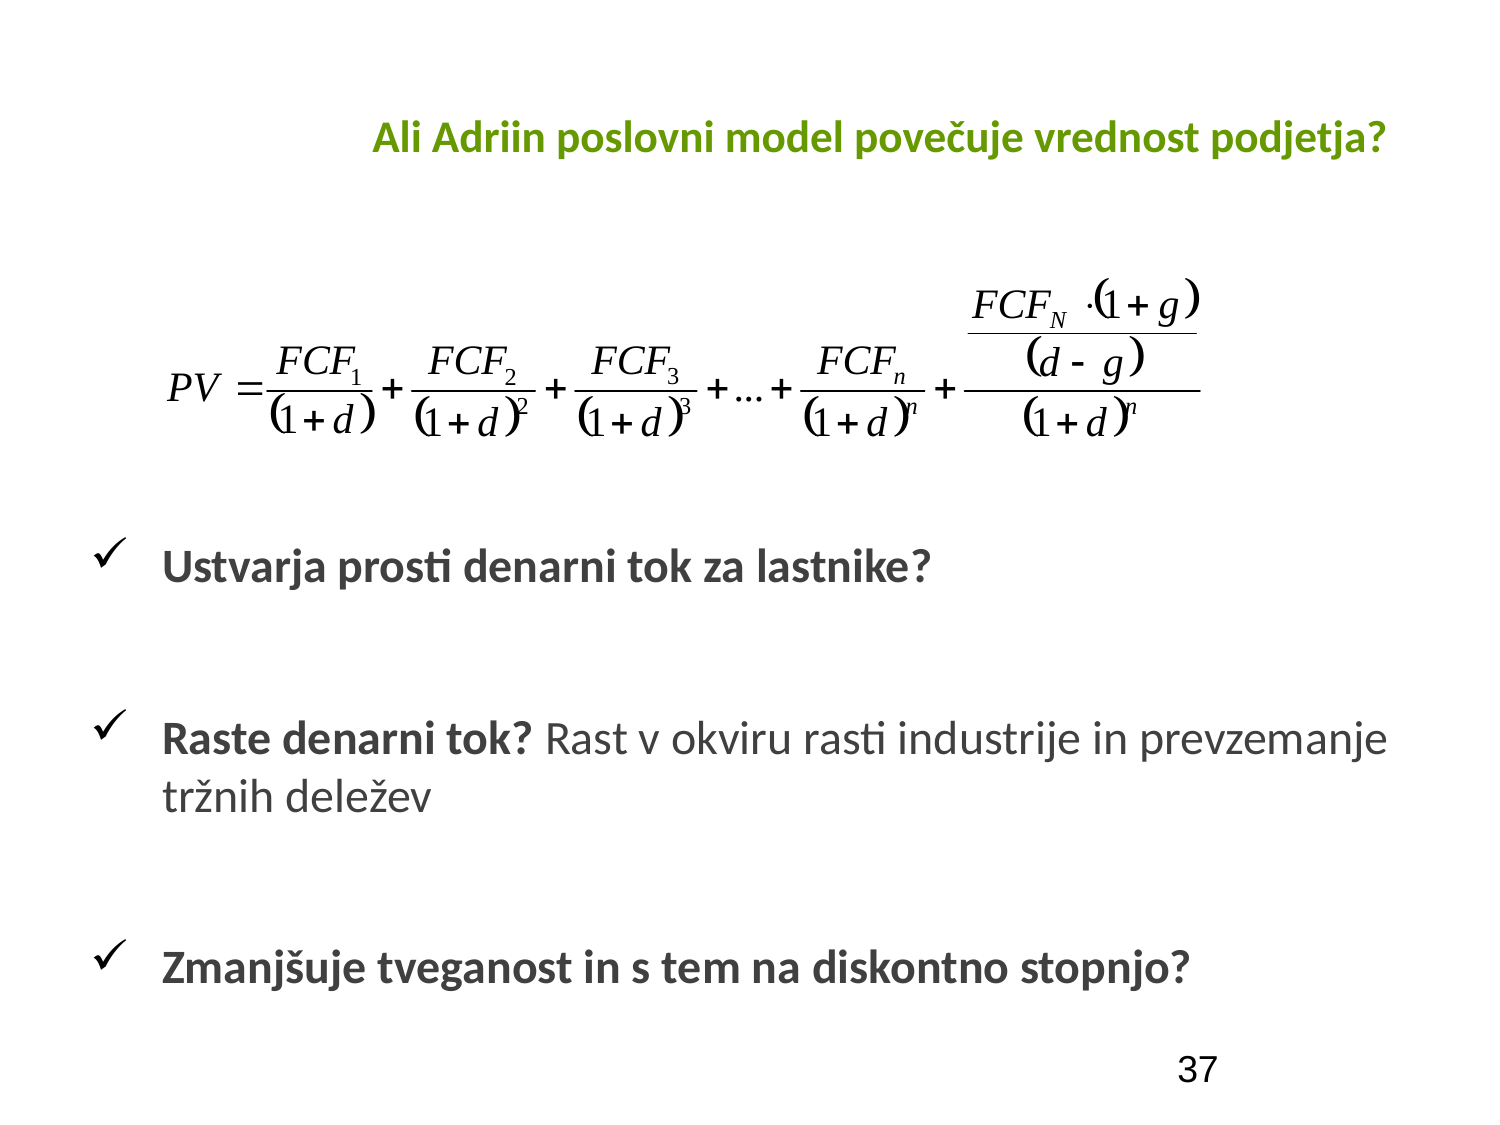

# Ali Adriin poslovni model povečuje vrednost podjetja?
Ustvarja prosti denarni tok za lastnike?
Raste denarni tok? Rast v okviru rasti industrije in prevzemanje tržnih deležev
Zmanjšuje tveganost in s tem na diskontno stopnjo?